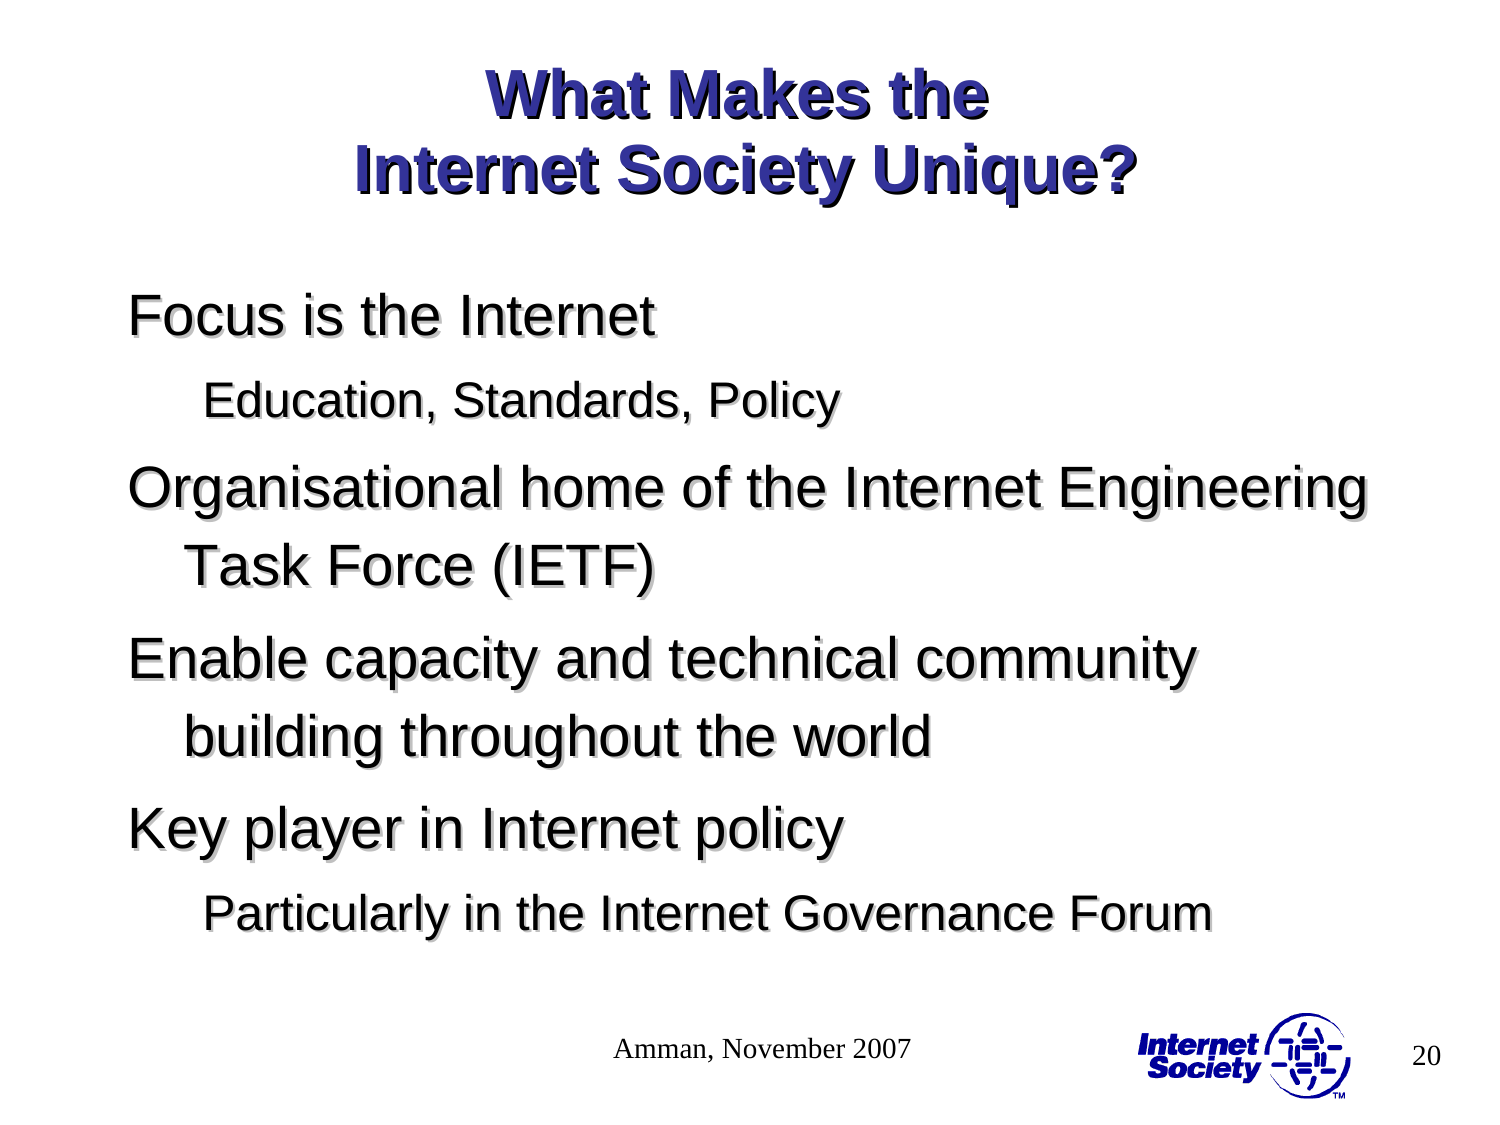

# What Makes the Internet Society Unique?
Focus is the Internet
Education, Standards, Policy
Organisational home of the Internet Engineering Task Force (IETF)
Enable capacity and technical community building throughout the world
Key player in Internet policy
Particularly in the Internet Governance Forum